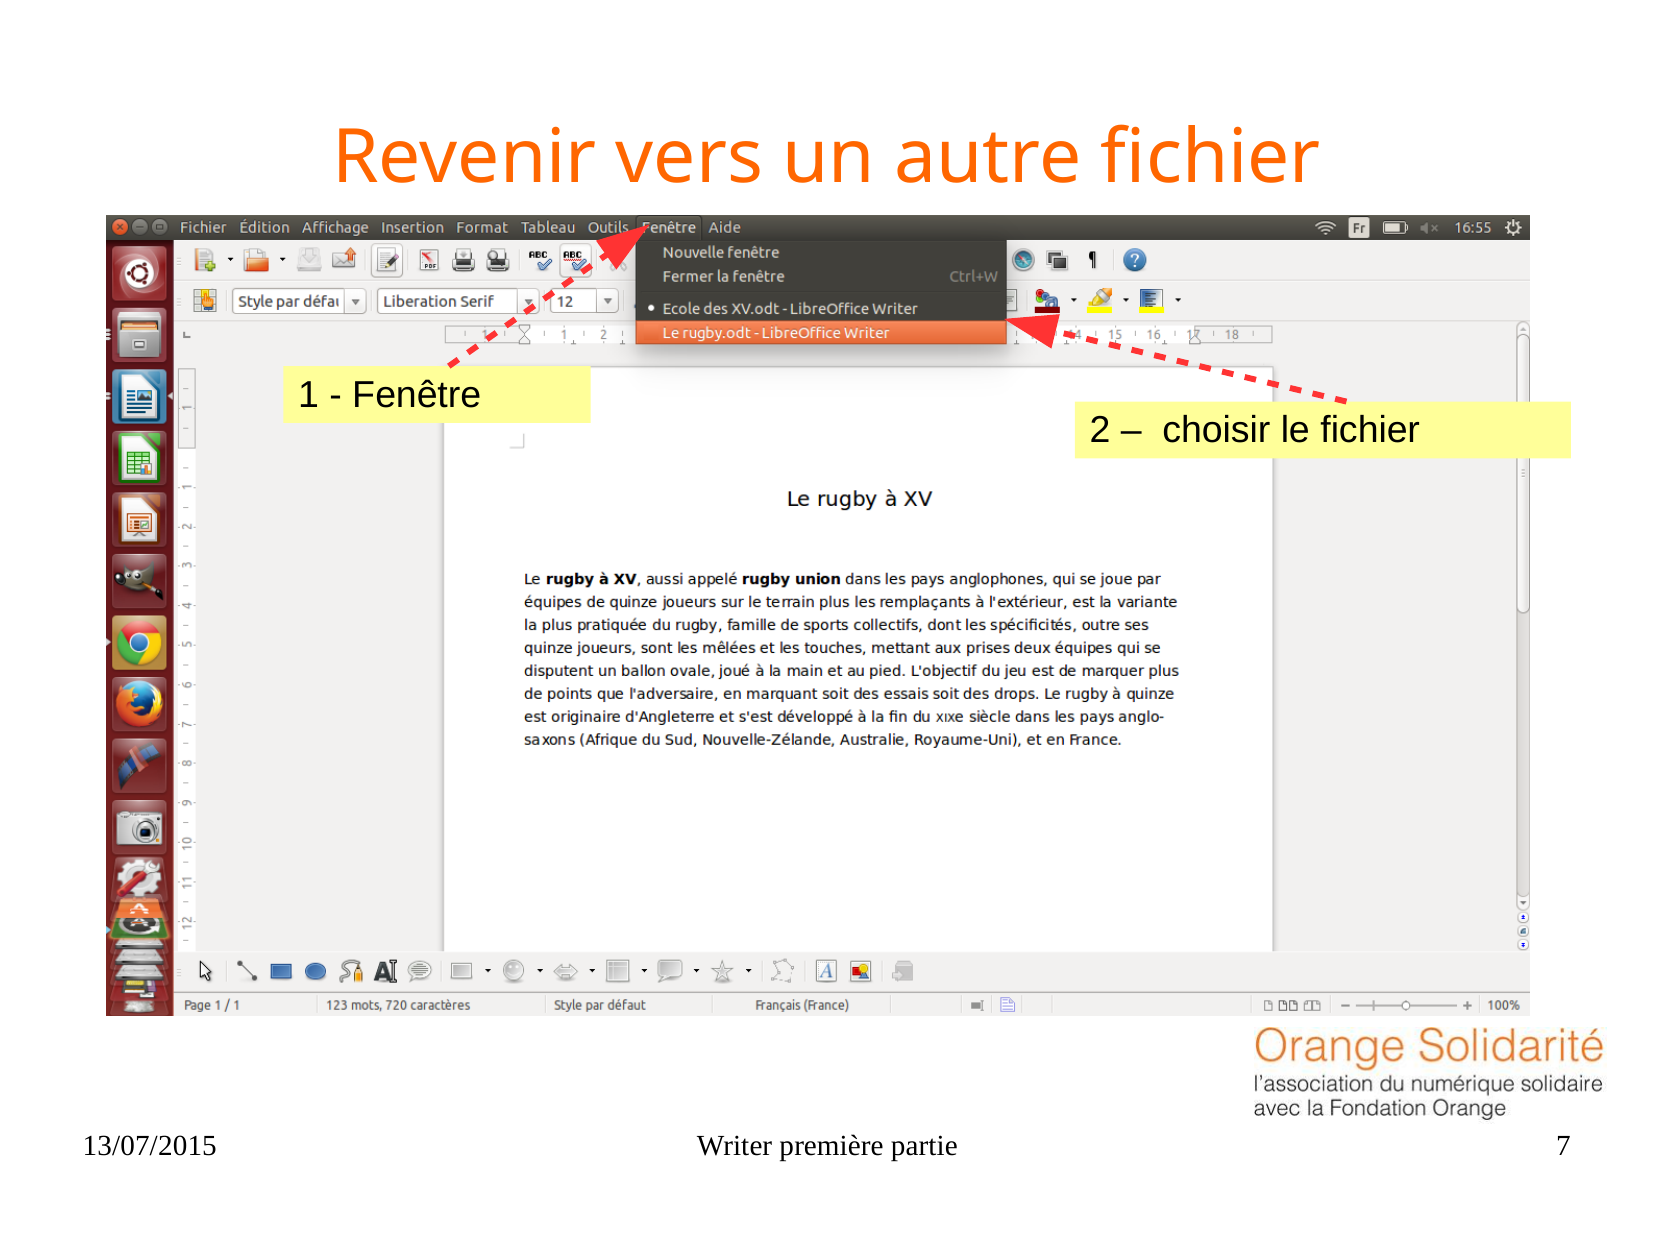

# Revenir vers un autre fichier
1 - Fenêtre
2 – choisir le fichier
13/07/2015
Writer première partie
7